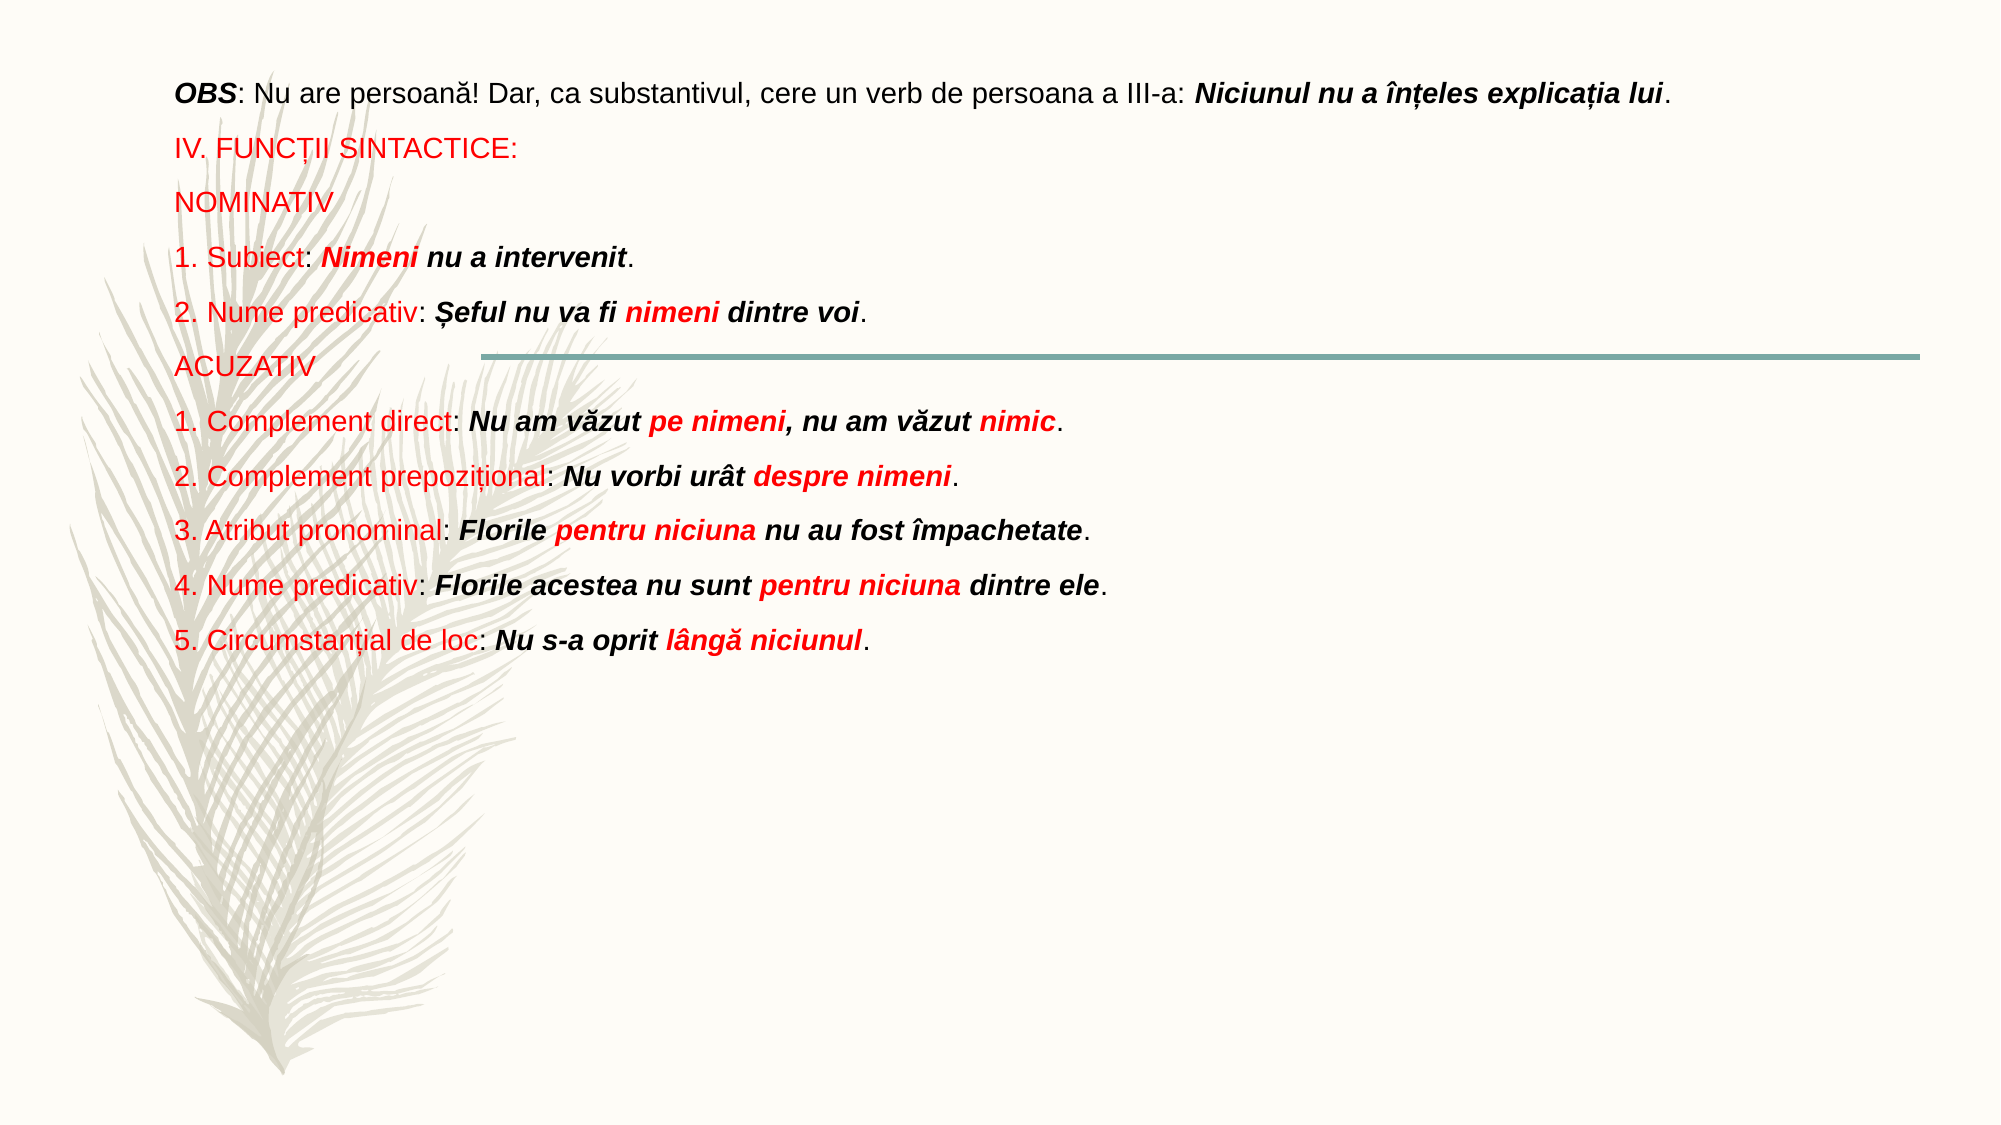

# OBS: Nu are persoană! Dar, ca substantivul, cere un verb de persoana a III-a: Niciunul nu a înțeles explicația lui.
IV. FUNCȚII SINTACTICE:
NOMINATIV
1. Subiect: Nimeni nu a intervenit.
2. Nume predicativ: Șeful nu va fi nimeni dintre voi.
ACUZATIV
1. Complement direct: Nu am văzut pe nimeni, nu am văzut nimic.
2. Complement prepozițional: Nu vorbi urât despre nimeni.
3. Atribut pronominal: Florile pentru niciuna nu au fost împachetate.
4. Nume predicativ: Florile acestea nu sunt pentru niciuna dintre ele.
5. Circumstanțial de loc: Nu s-a oprit lângă niciunul.